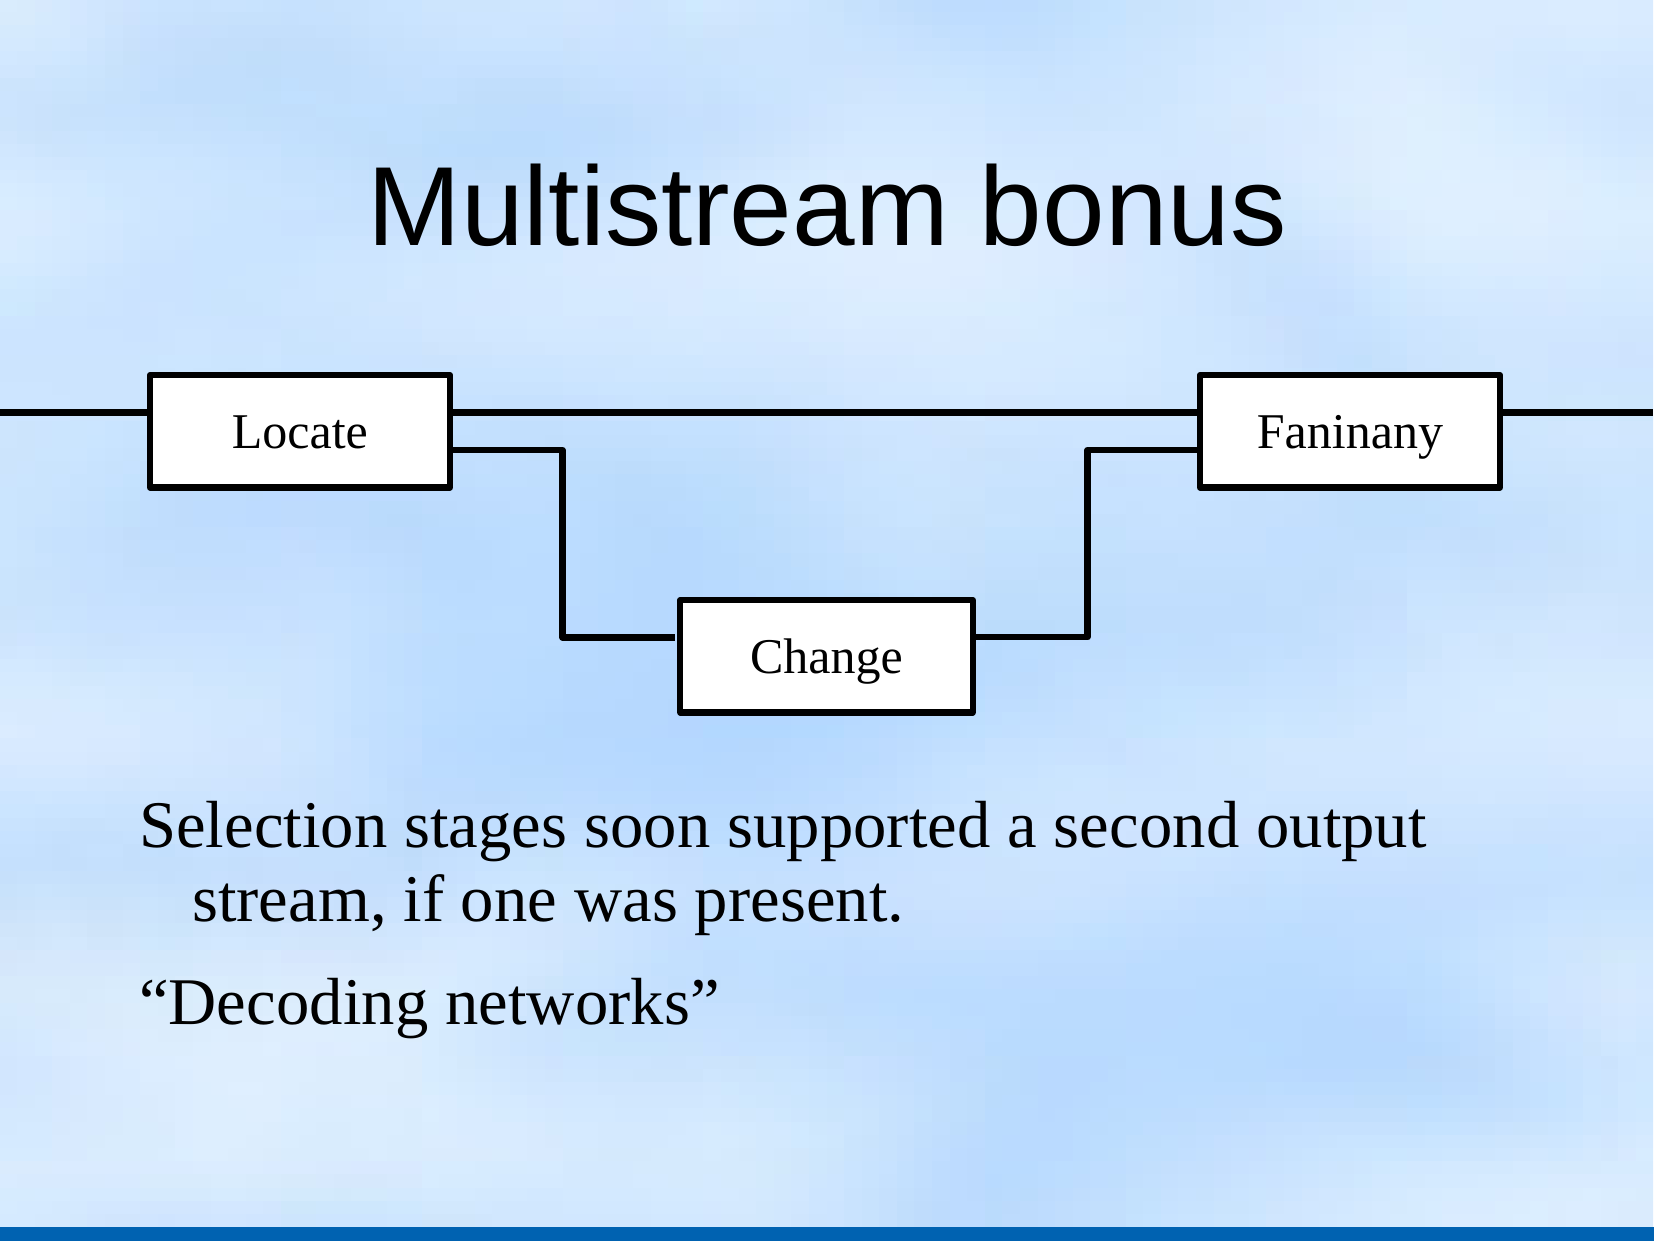

# Multistream bonus
Locate
Faninany
Change
Selection stages soon supported a second output stream, if one was present.
“Decoding networks”